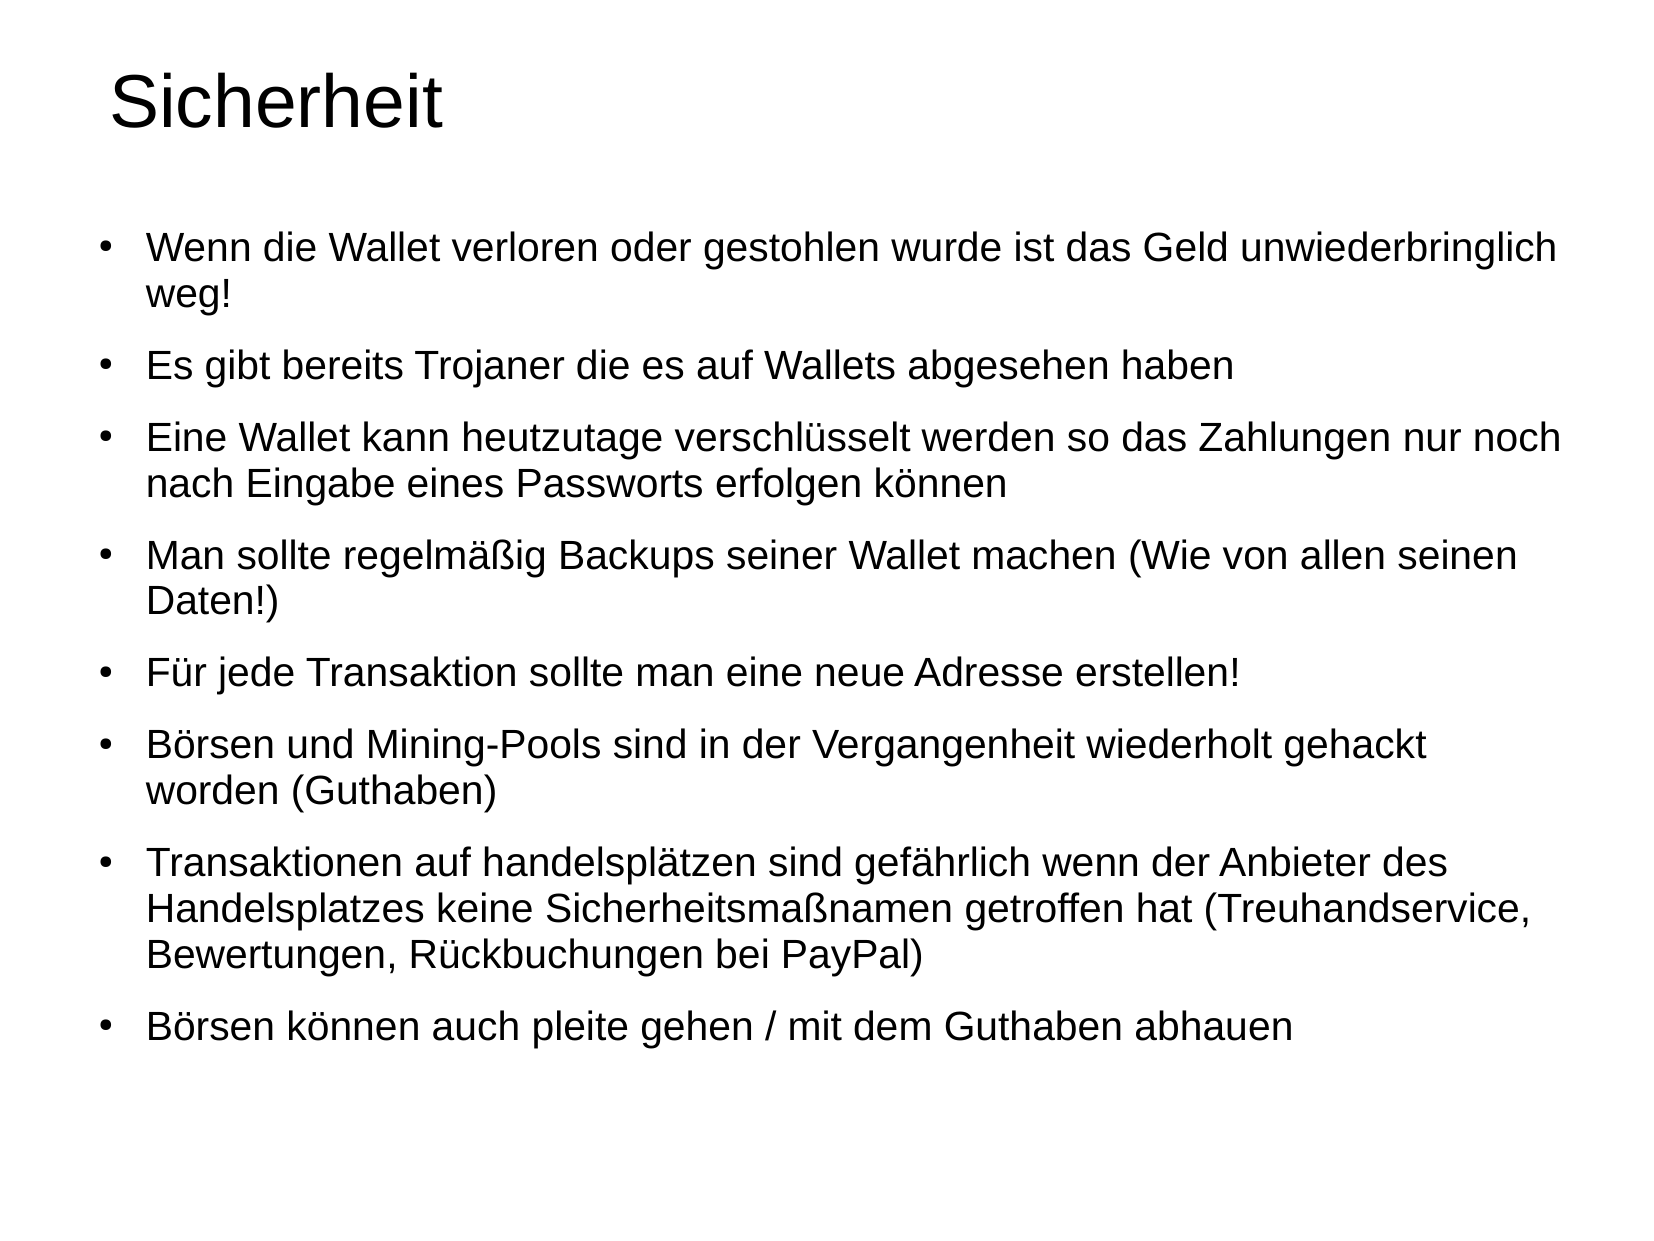

# Sicherheit
Wenn die Wallet verloren oder gestohlen wurde ist das Geld unwiederbringlich weg!
Es gibt bereits Trojaner die es auf Wallets abgesehen haben
Eine Wallet kann heutzutage verschlüsselt werden so das Zahlungen nur noch nach Eingabe eines Passworts erfolgen können
Man sollte regelmäßig Backups seiner Wallet machen (Wie von allen seinen Daten!)
Für jede Transaktion sollte man eine neue Adresse erstellen!
Börsen und Mining-Pools sind in der Vergangenheit wiederholt gehackt worden (Guthaben)
Transaktionen auf handelsplätzen sind gefährlich wenn der Anbieter des Handelsplatzes keine Sicherheitsmaßnamen getroffen hat (Treuhandservice, Bewertungen, Rückbuchungen bei PayPal)
Börsen können auch pleite gehen / mit dem Guthaben abhauen